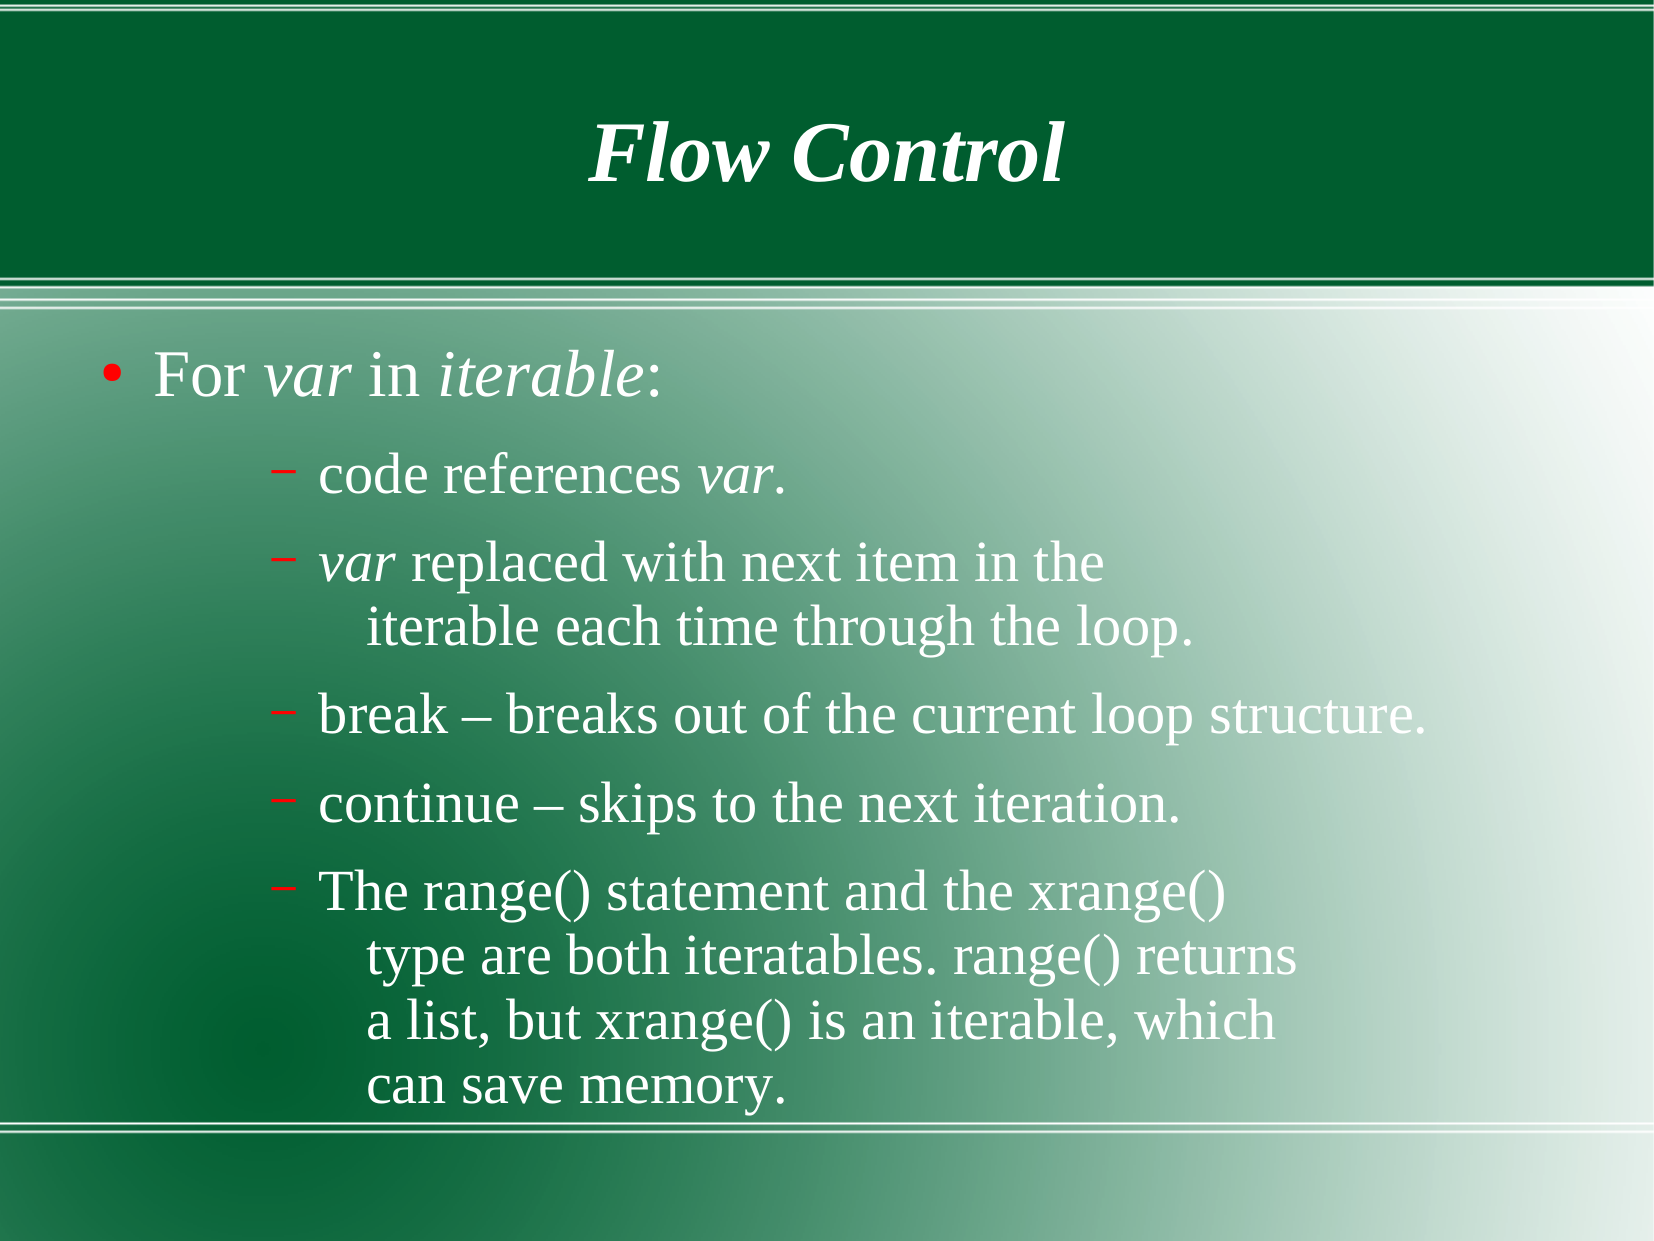

# Flow Control
For var in iterable:
code references var.
var replaced with next item in the
iterable each time through the loop.
break – breaks out of the current loop structure.
continue – skips to the next iteration.
The range() statement and the xrange()
type are both iteratables. range() returns
a list, but xrange() is an iterable, which
can save memory.